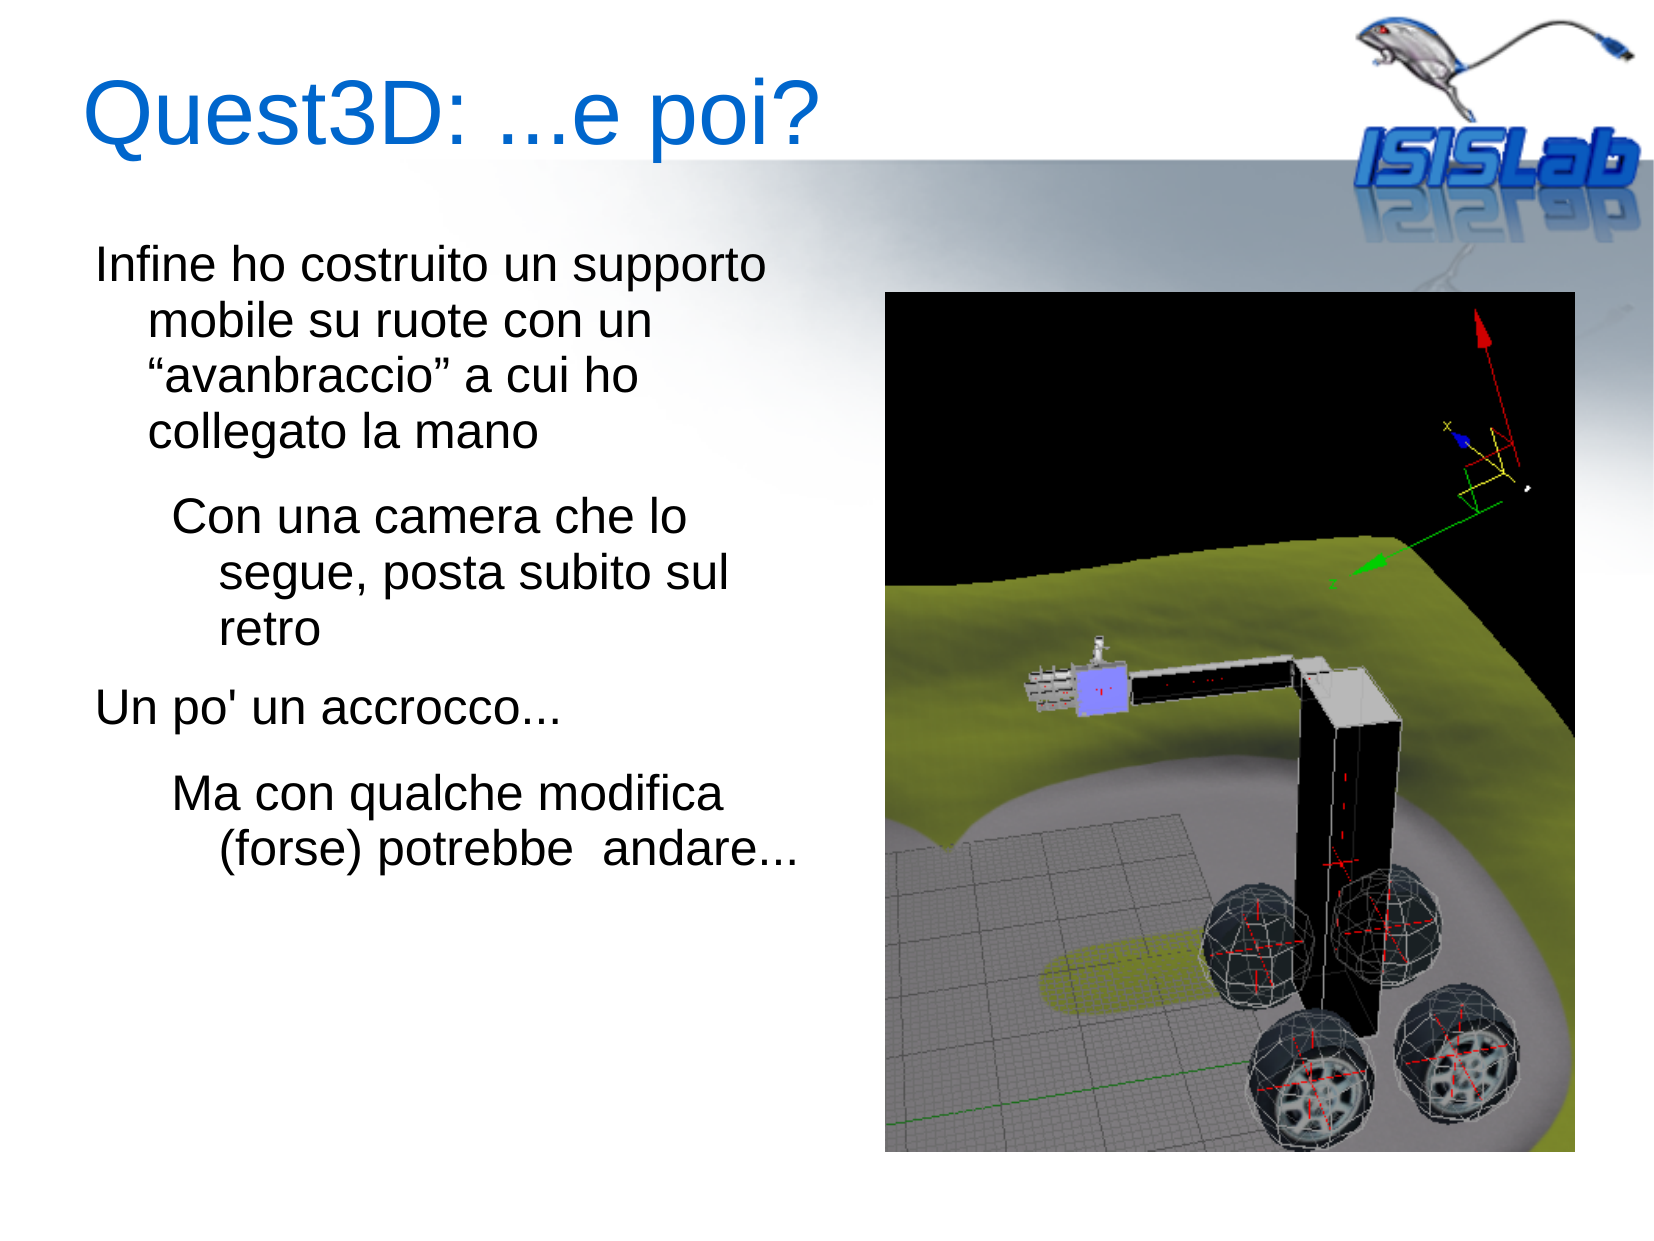

# Quest3D: ...e poi?
Infine ho costruito un supporto mobile su ruote con un “avanbraccio” a cui ho collegato la mano
Con una camera che lo segue, posta subito sul retro
Un po' un accrocco...
Ma con qualche modifica (forse) potrebbe andare...